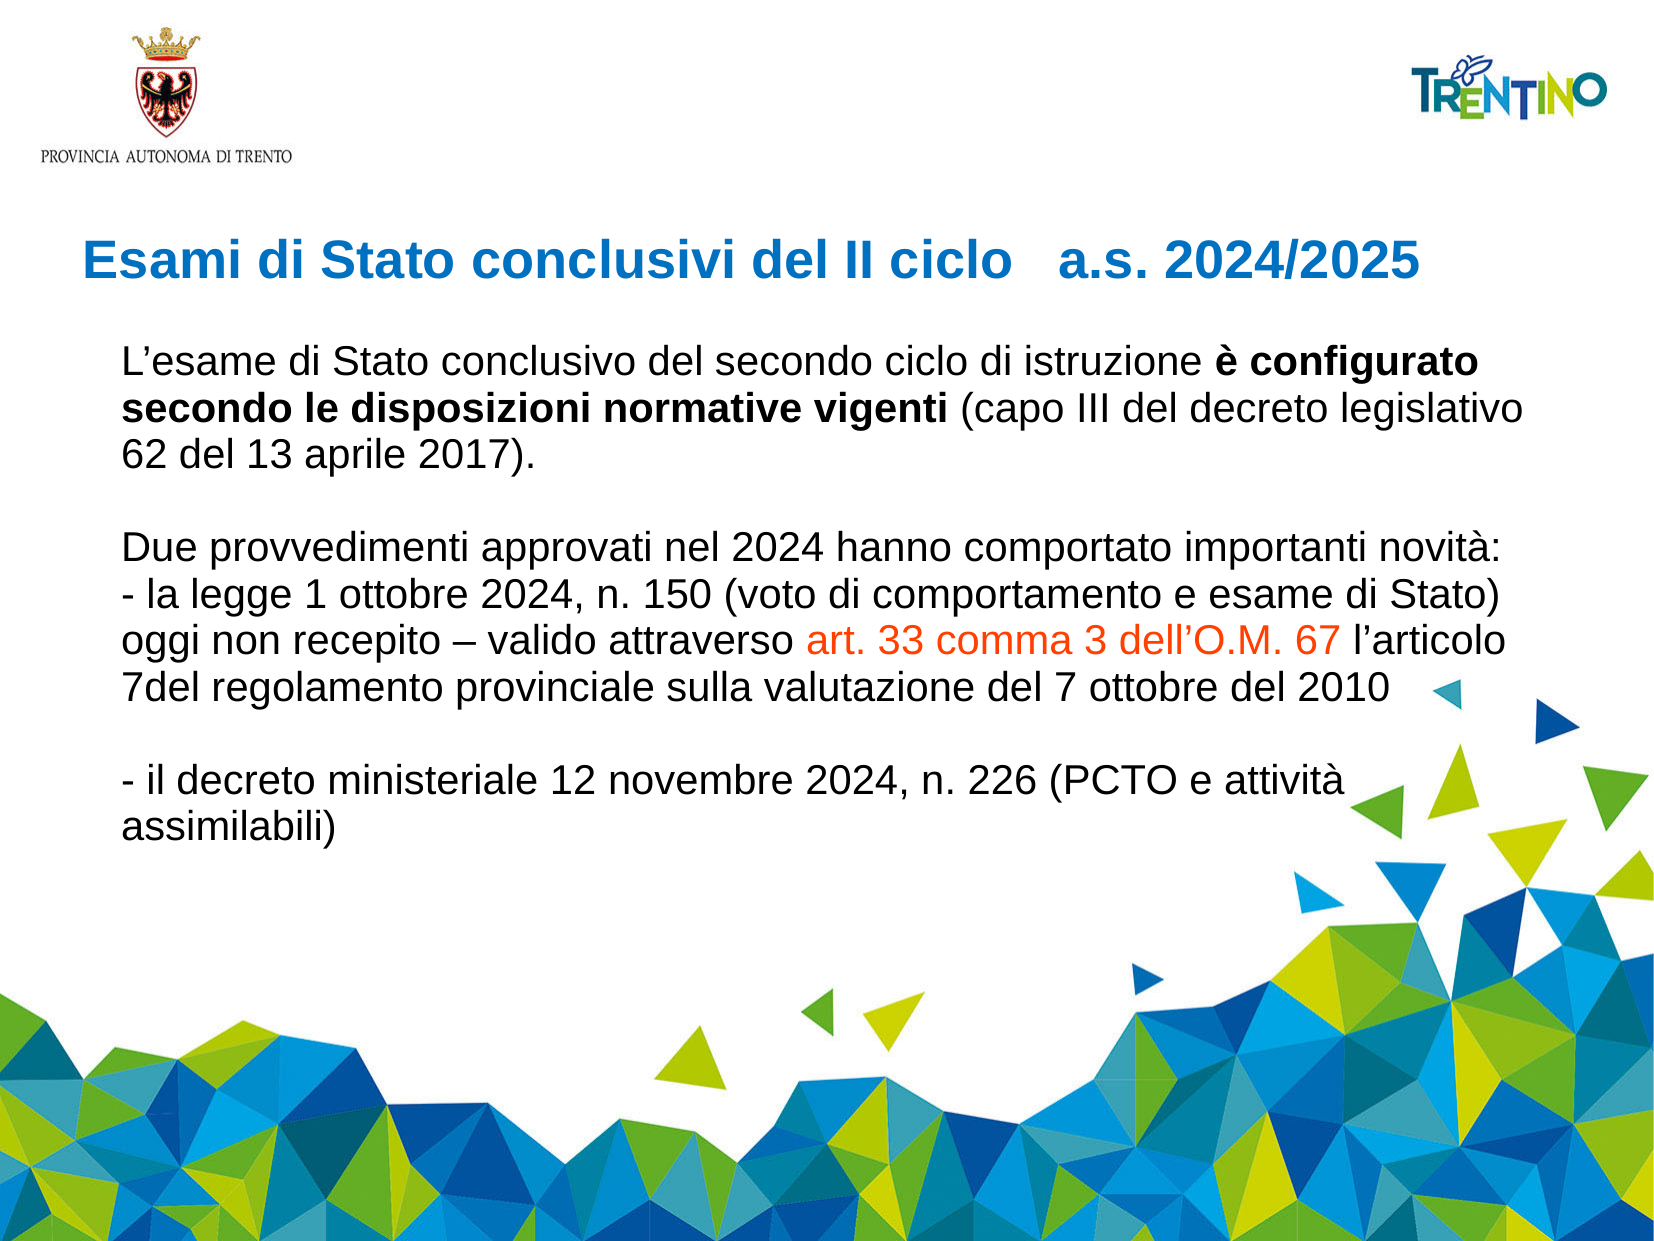

# Esami di Stato conclusivi del II ciclo a.s. 2024/2025
L’esame di Stato conclusivo del secondo ciclo di istruzione è configurato secondo le disposizioni normative vigenti (capo III del decreto legislativo 62 del 13 aprile 2017).
Due provvedimenti approvati nel 2024 hanno comportato importanti novità:
- la legge 1 ottobre 2024, n. 150 (voto di comportamento e esame di Stato) oggi non recepito – valido attraverso art. 33 comma 3 dell’O.M. 67 l’articolo 7del regolamento provinciale sulla valutazione del 7 ottobre del 2010
- il decreto ministeriale 12 novembre 2024, n. 226 (PCTO e attività assimilabili)